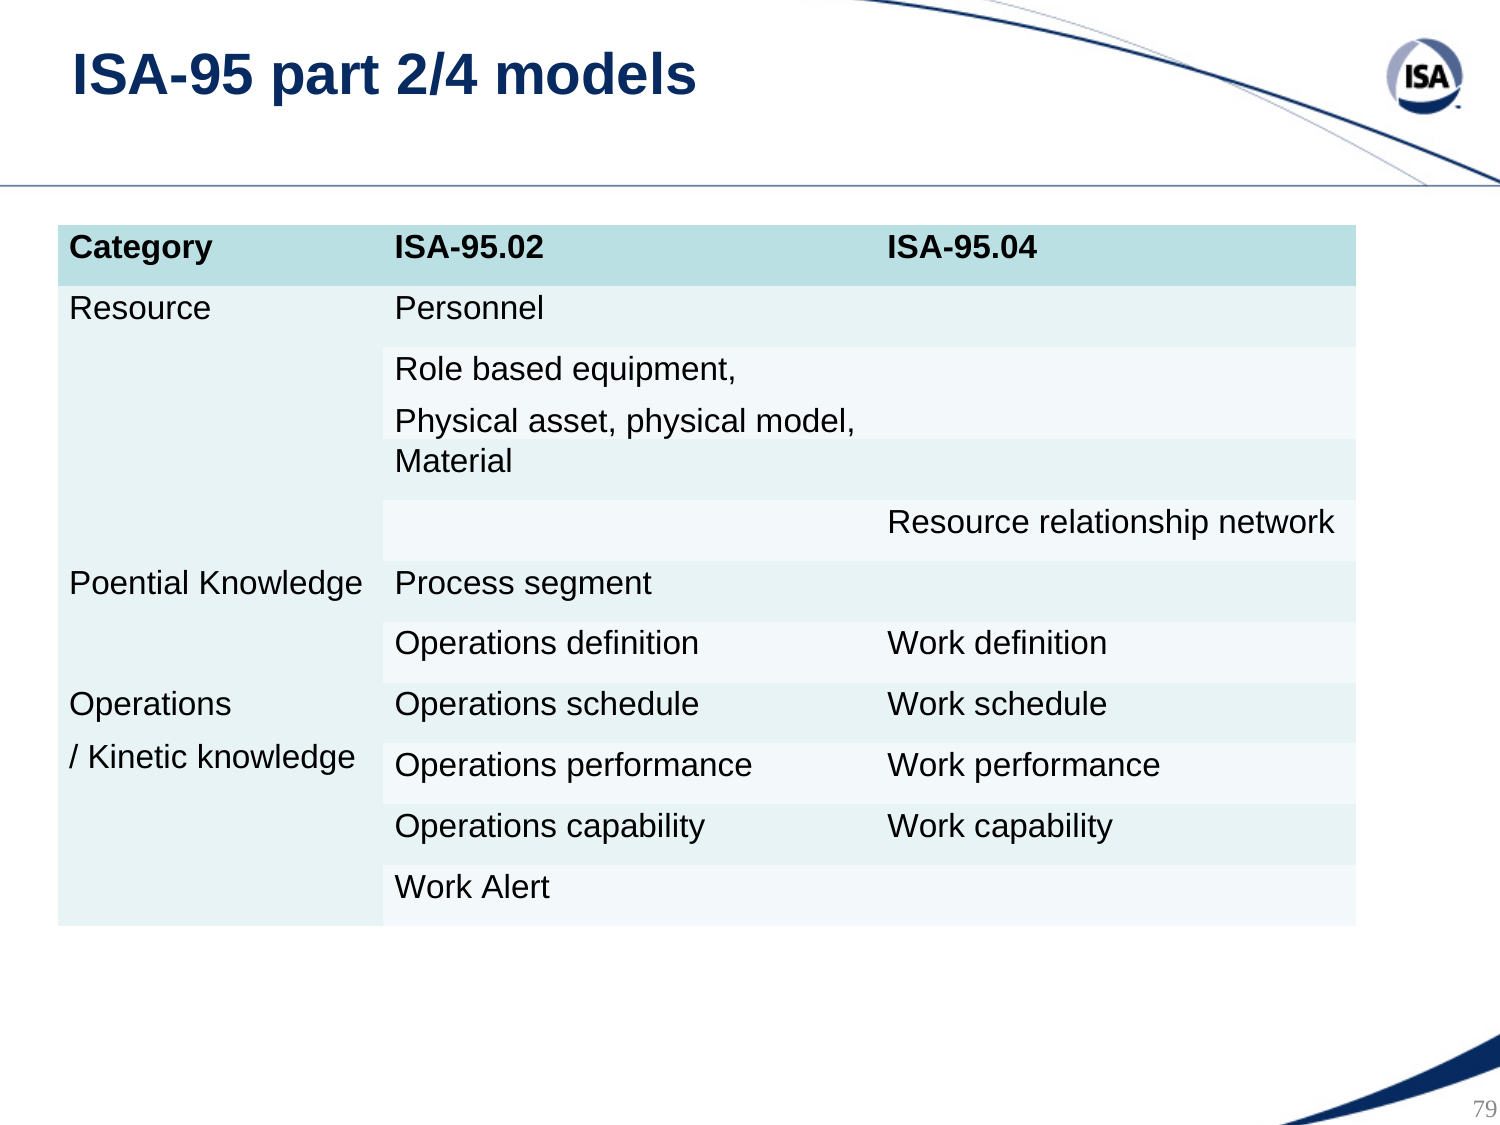

# ISA-95 part 2/4 models
| Category | ISA-95.02 | ISA-95.04 |
| --- | --- | --- |
| Resource | Personnel | |
| | Role based equipment, Physical asset, physical model, | |
| | Material | |
| | | Resource relationship network |
| Poential Knowledge | Process segment | |
| | Operations definition | Work definition |
| Operations / Kinetic knowledge | Operations schedule | Work schedule |
| | Operations performance | Work performance |
| | Operations capability | Work capability |
| | Work Alert | |